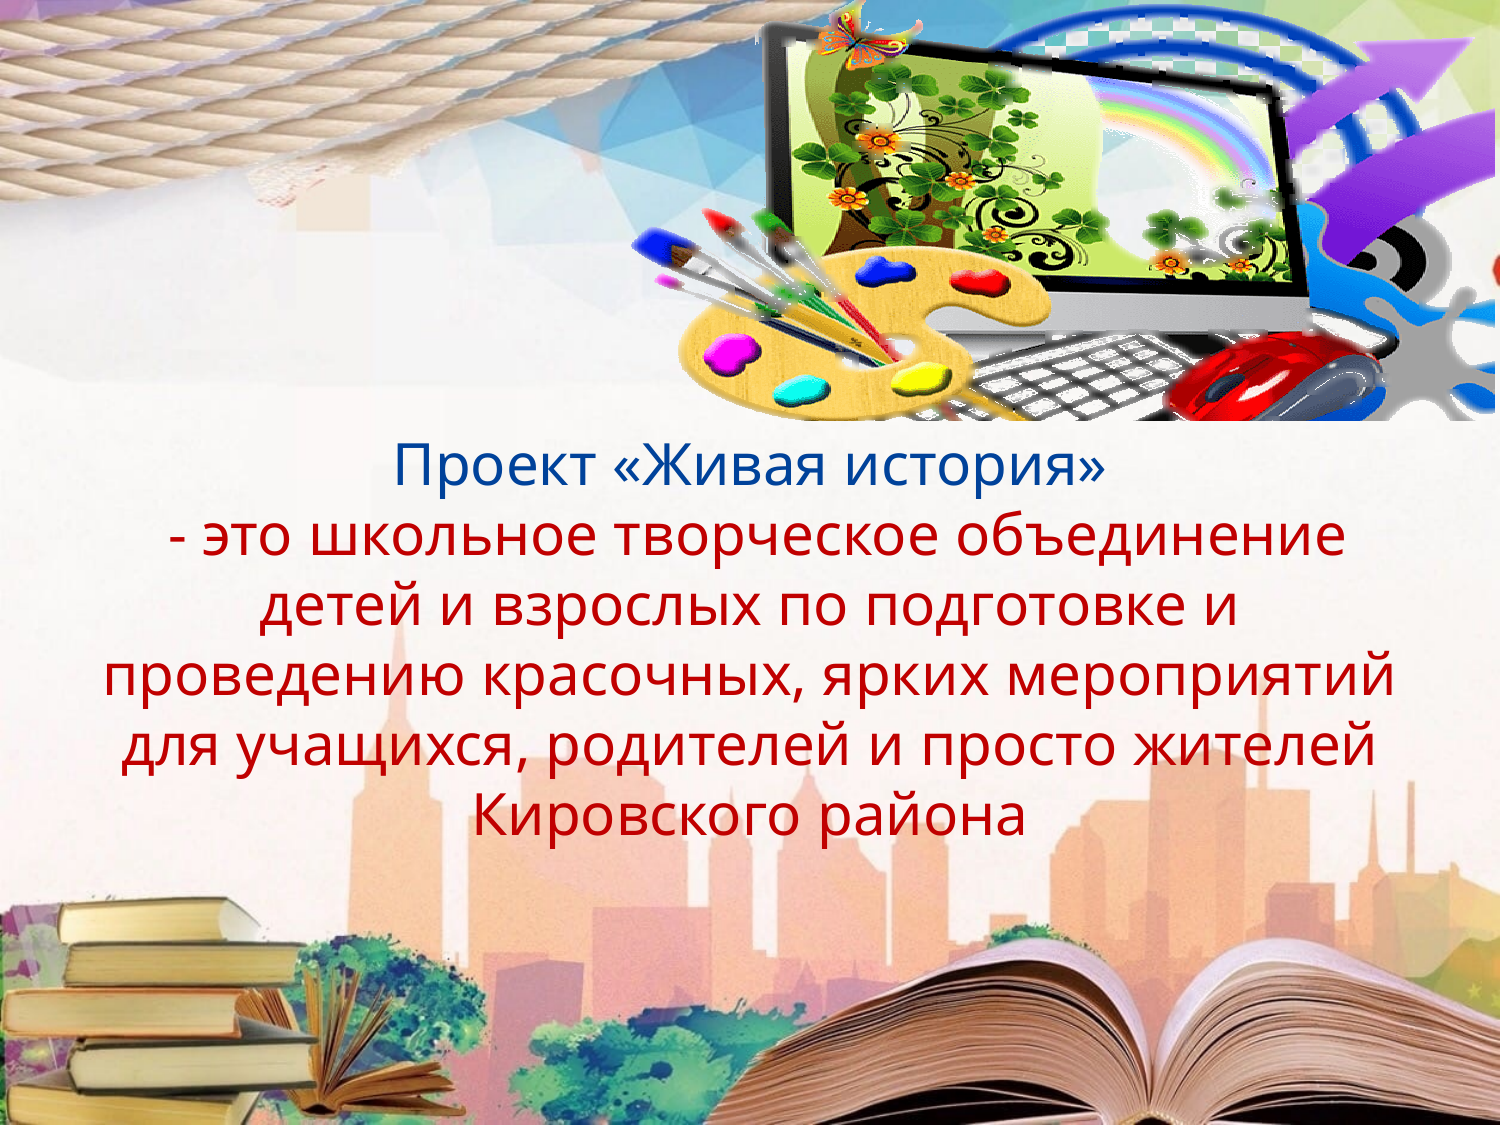

Проект «Живая история»
 - это школьное творческое объединение детей и взрослых по подготовке и проведению красочных, ярких мероприятий для учащихся, родителей и просто жителей Кировского района